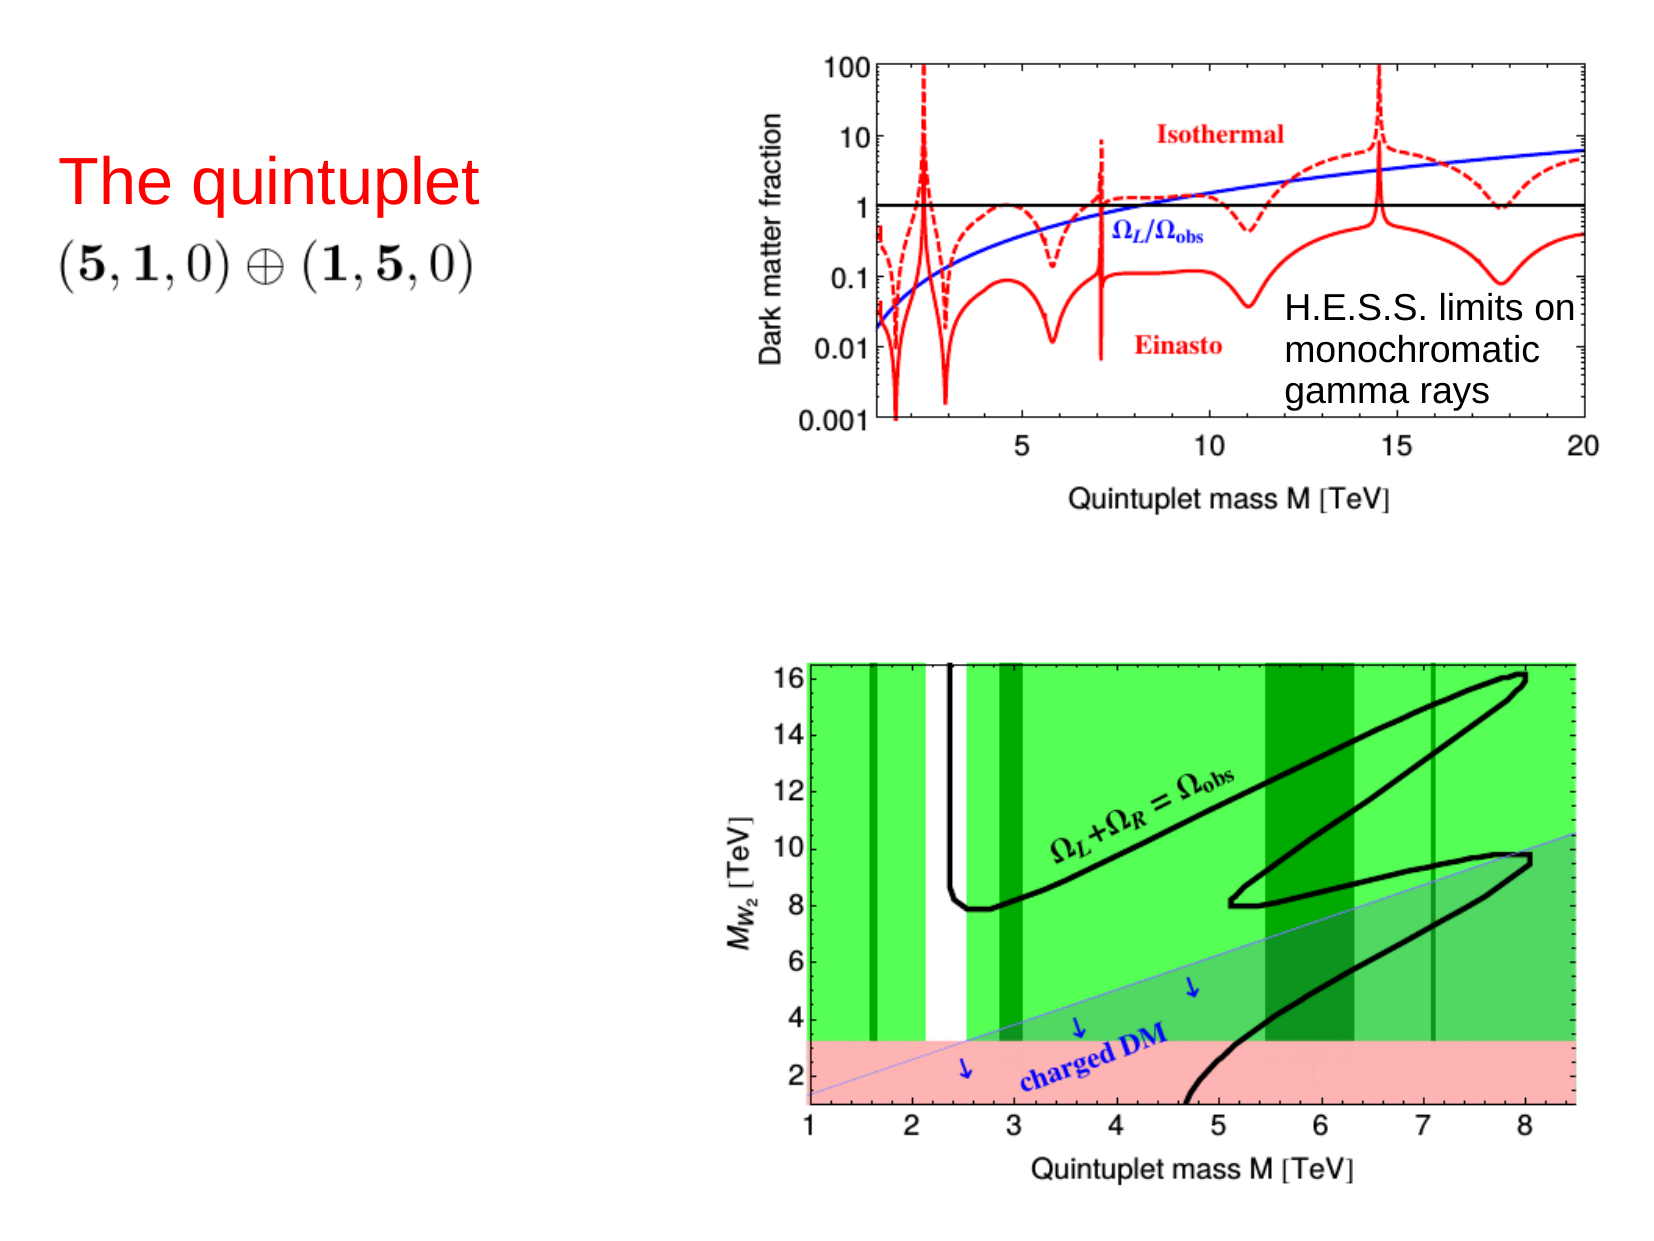

# The quintuplet
H.E.S.S. limits on
monochromatic
gamma rays